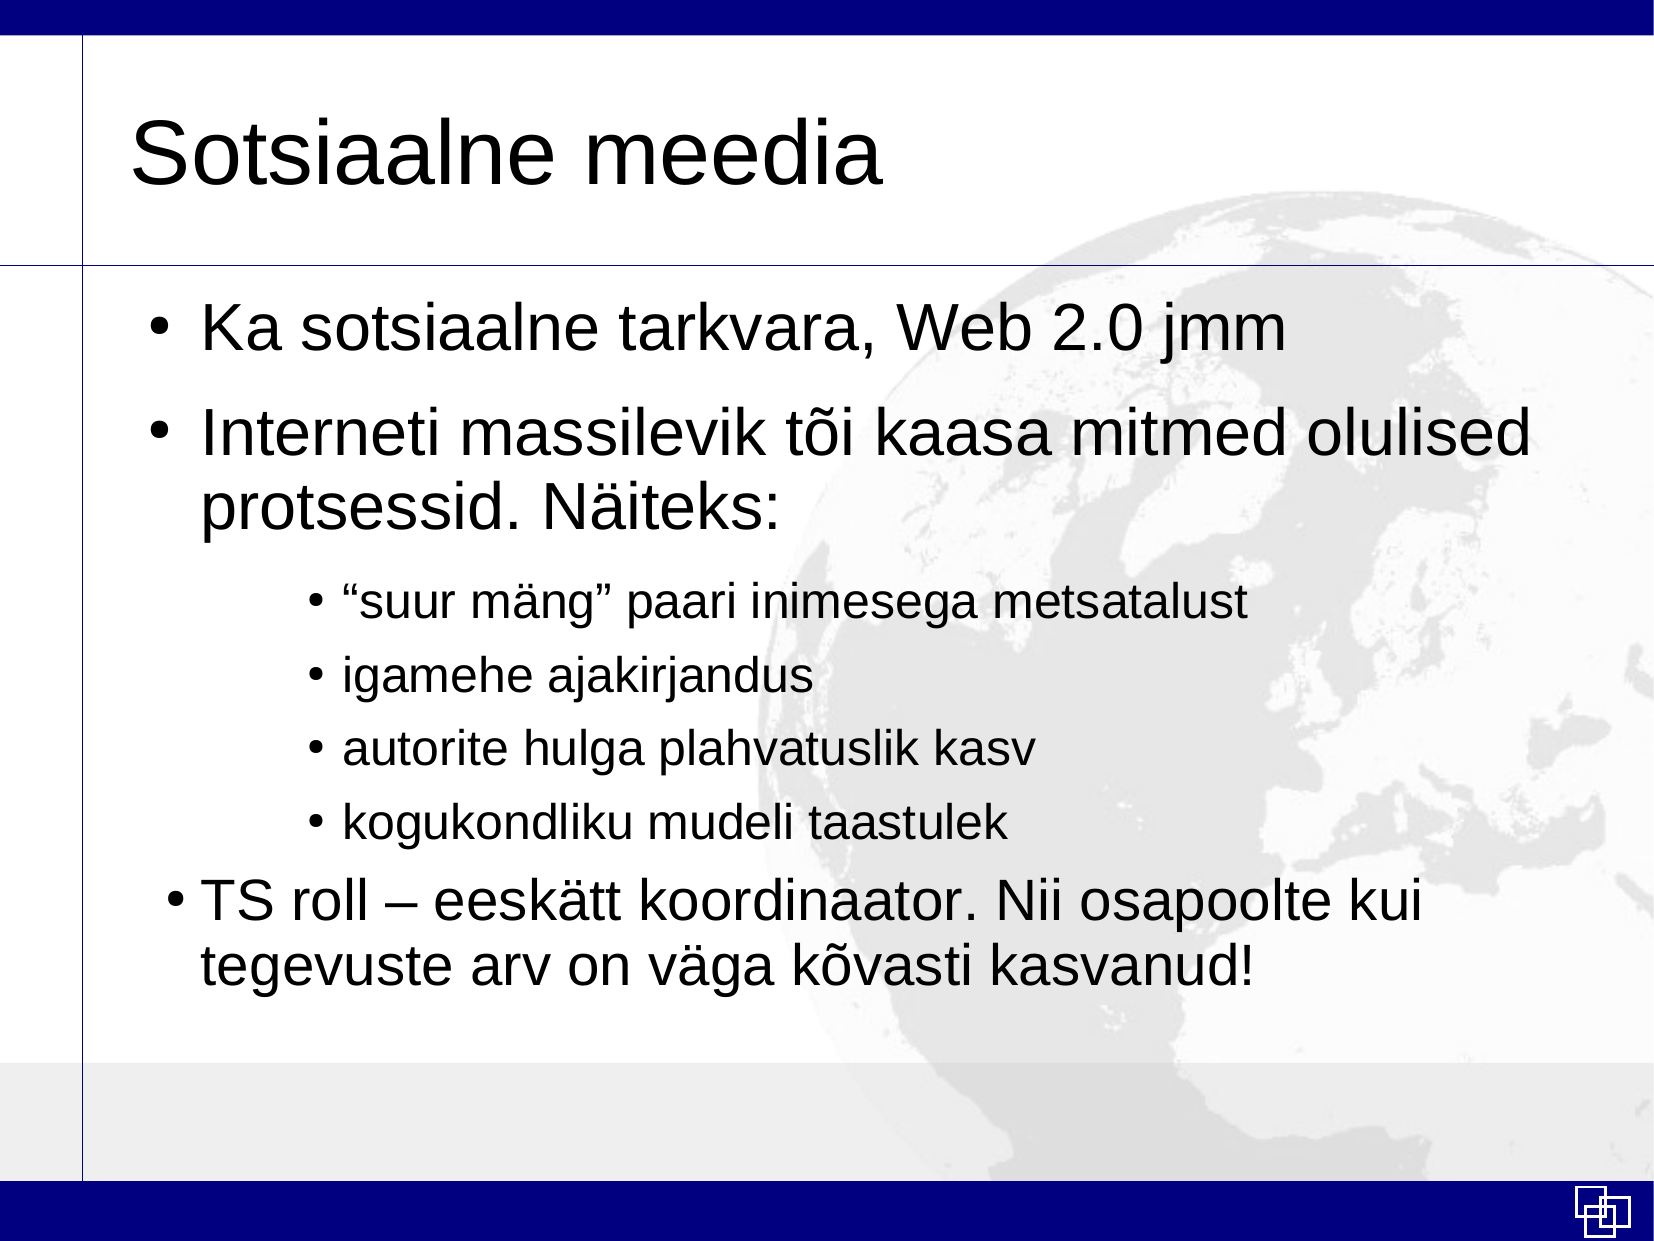

# Sotsiaalne meedia
Ka sotsiaalne tarkvara, Web 2.0 jmm
Interneti massilevik tõi kaasa mitmed olulised protsessid. Näiteks:
“suur mäng” paari inimesega metsatalust
igamehe ajakirjandus
autorite hulga plahvatuslik kasv
kogukondliku mudeli taastulek
TS roll – eeskätt koordinaator. Nii osapoolte kui tegevuste arv on väga kõvasti kasvanud!